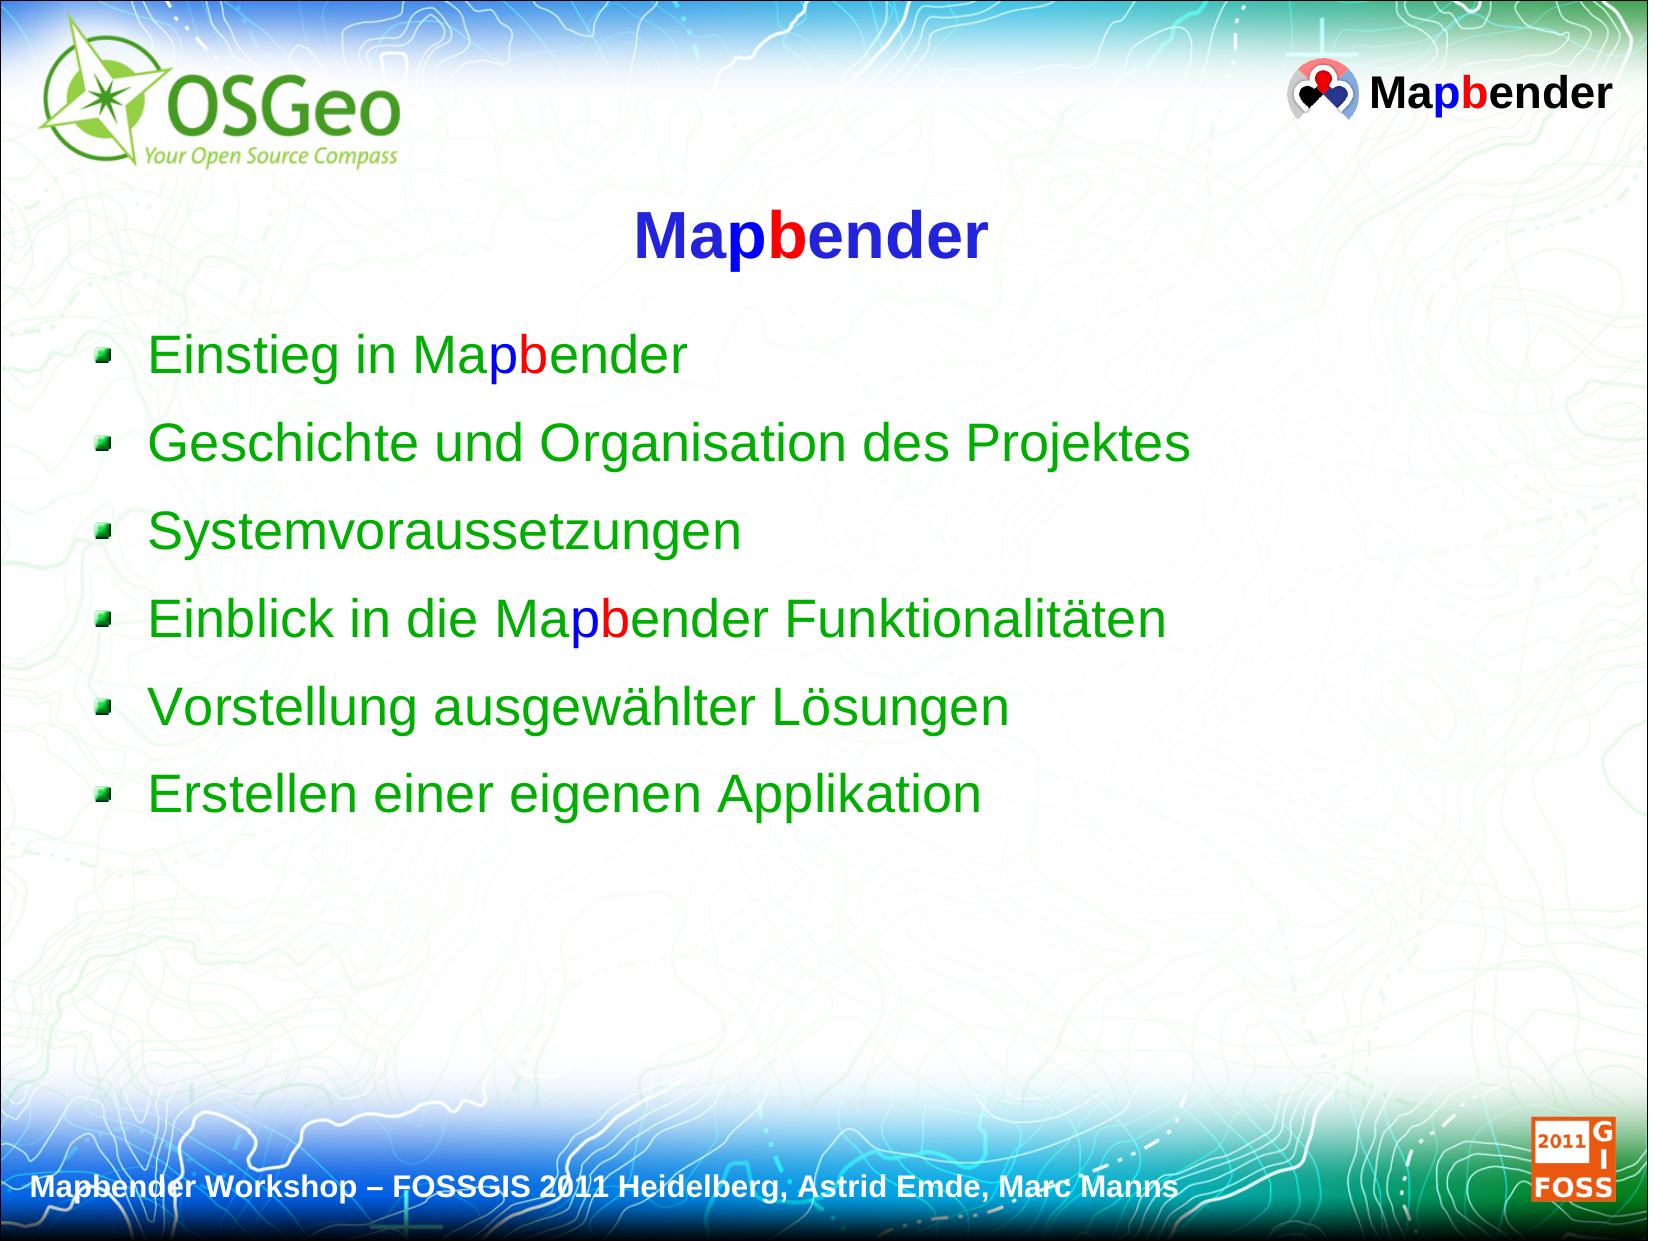

# Mapbender
Einstieg in Mapbender
Geschichte und Organisation des Projektes
Systemvoraussetzungen
Einblick in die Mapbender Funktionalitäten
Vorstellung ausgewählter Lösungen
Erstellen einer eigenen Applikation